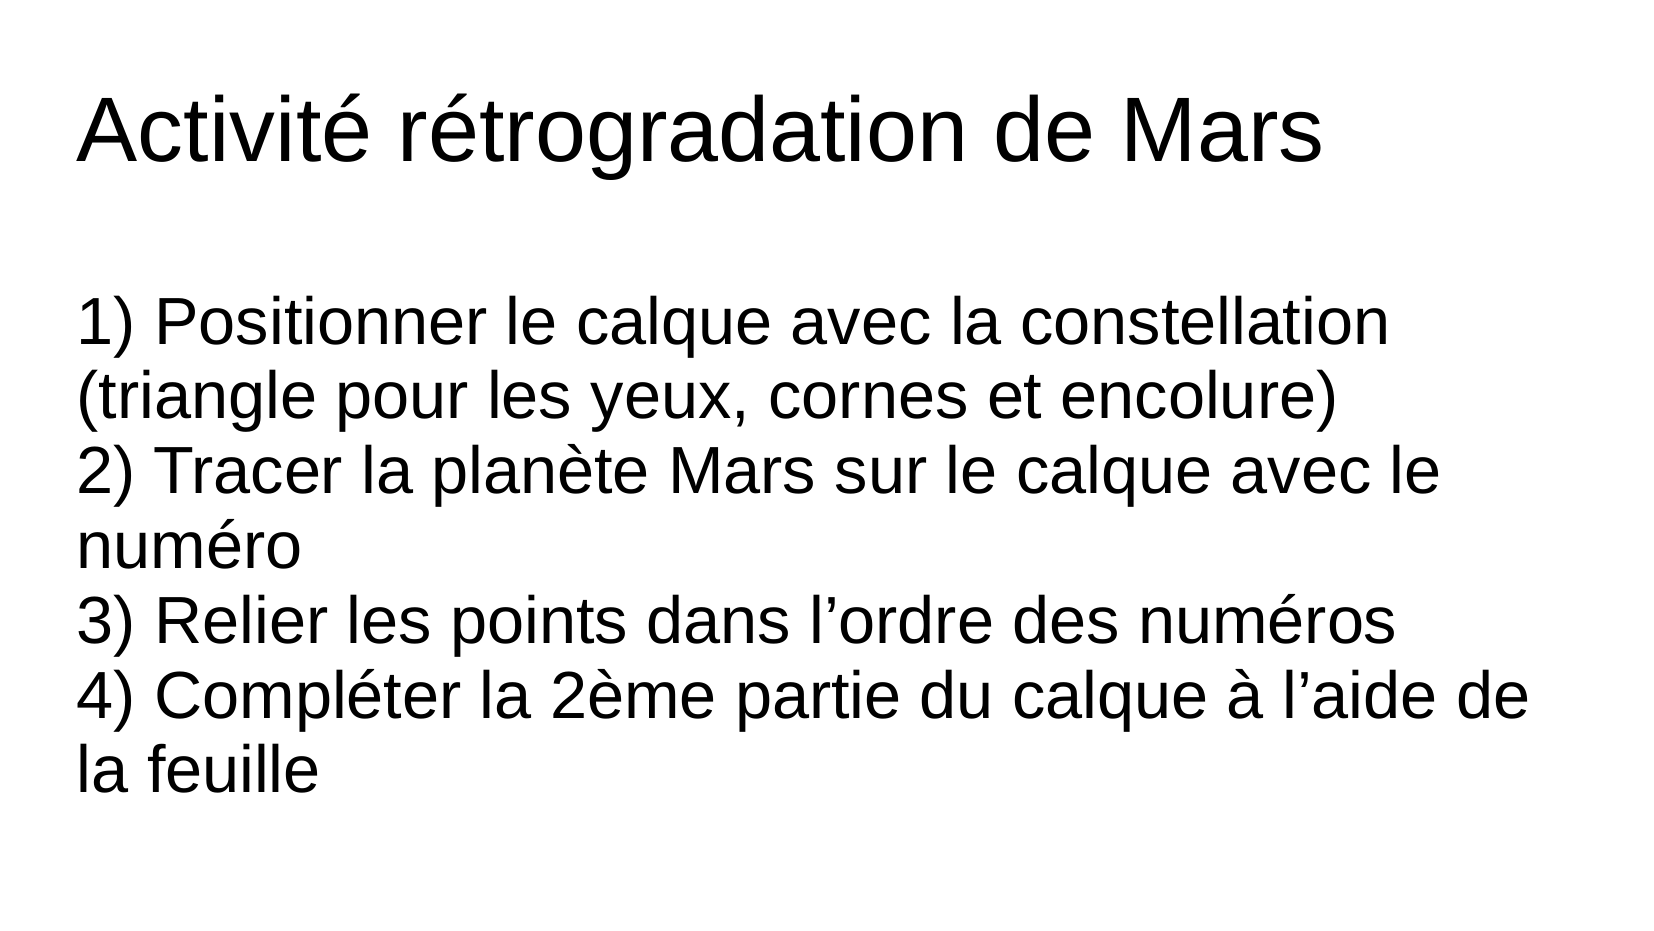

# Activité rétrogradation de Mars 1) Positionner le calque avec la constellation (triangle pour les yeux, cornes et encolure) 2) Tracer la planète Mars sur le calque avec le numéro 3) Relier les points dans l’ordre des numéros 4) Compléter la 2ème partie du calque à l’aide de la feuille